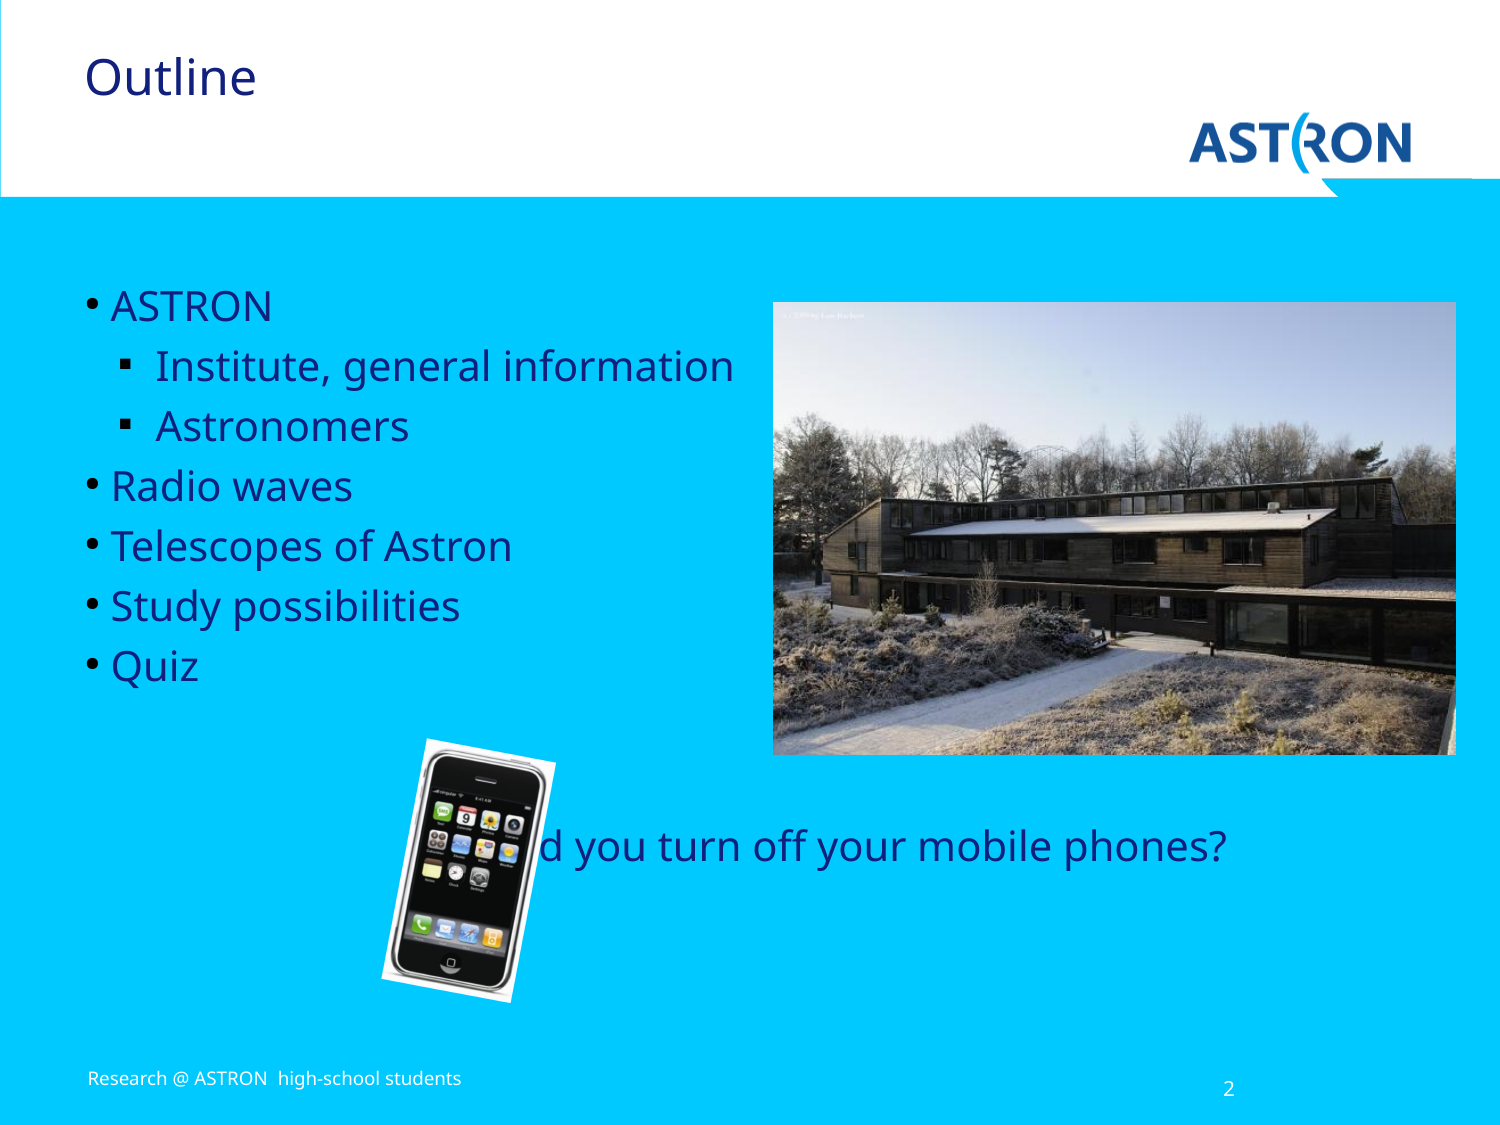

Outline
 ASTRON
Institute, general information
Astronomers
 Radio waves
 Telescopes of Astron
 Study possibilities
 Quiz
 Could you turn off your mobile phones?
Research @ ASTRON high-school students